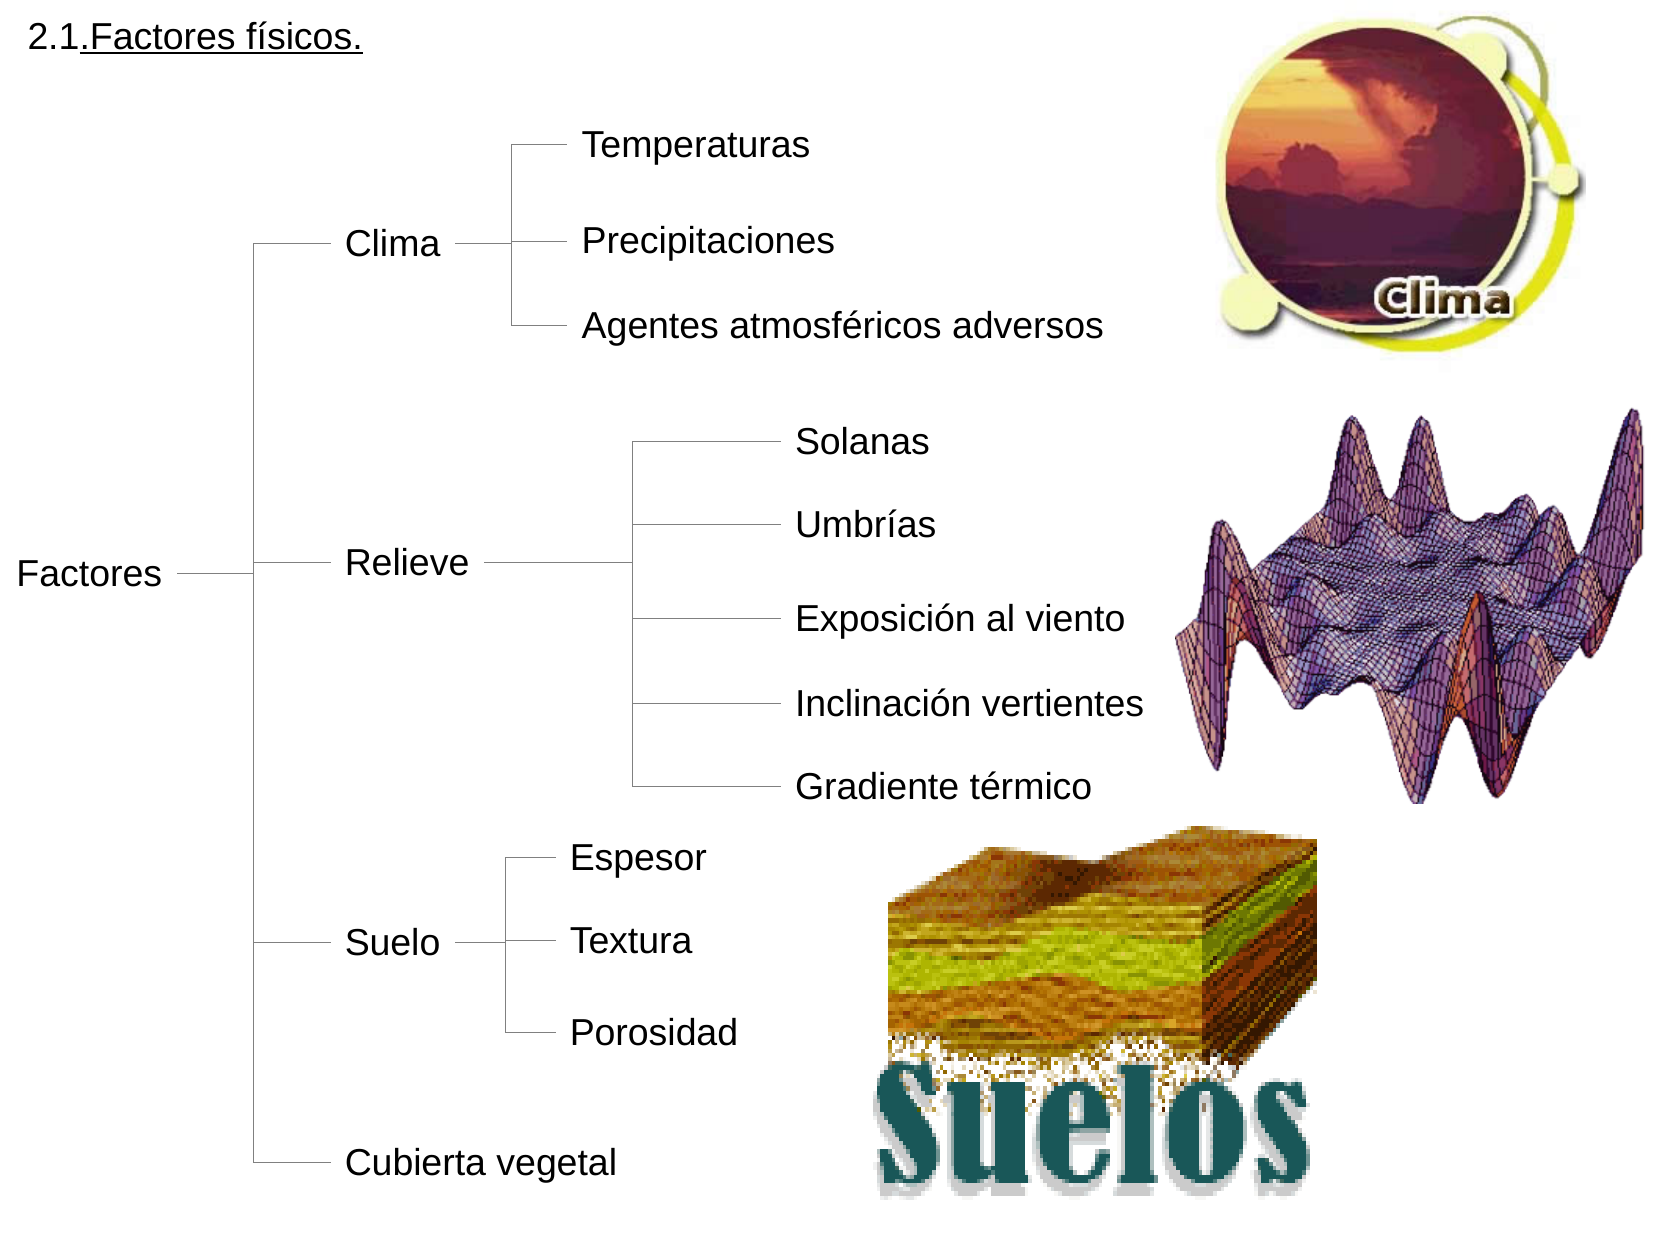

2.1.Factores físicos.
Temperaturas
Precipitaciones
Clima
Agentes atmosféricos adversos
Solanas
Umbrías
Relieve
Factores
Exposición al viento
Inclinación vertientes
Gradiente térmico
Espesor
Textura
Suelo
Porosidad
Cubierta vegetal